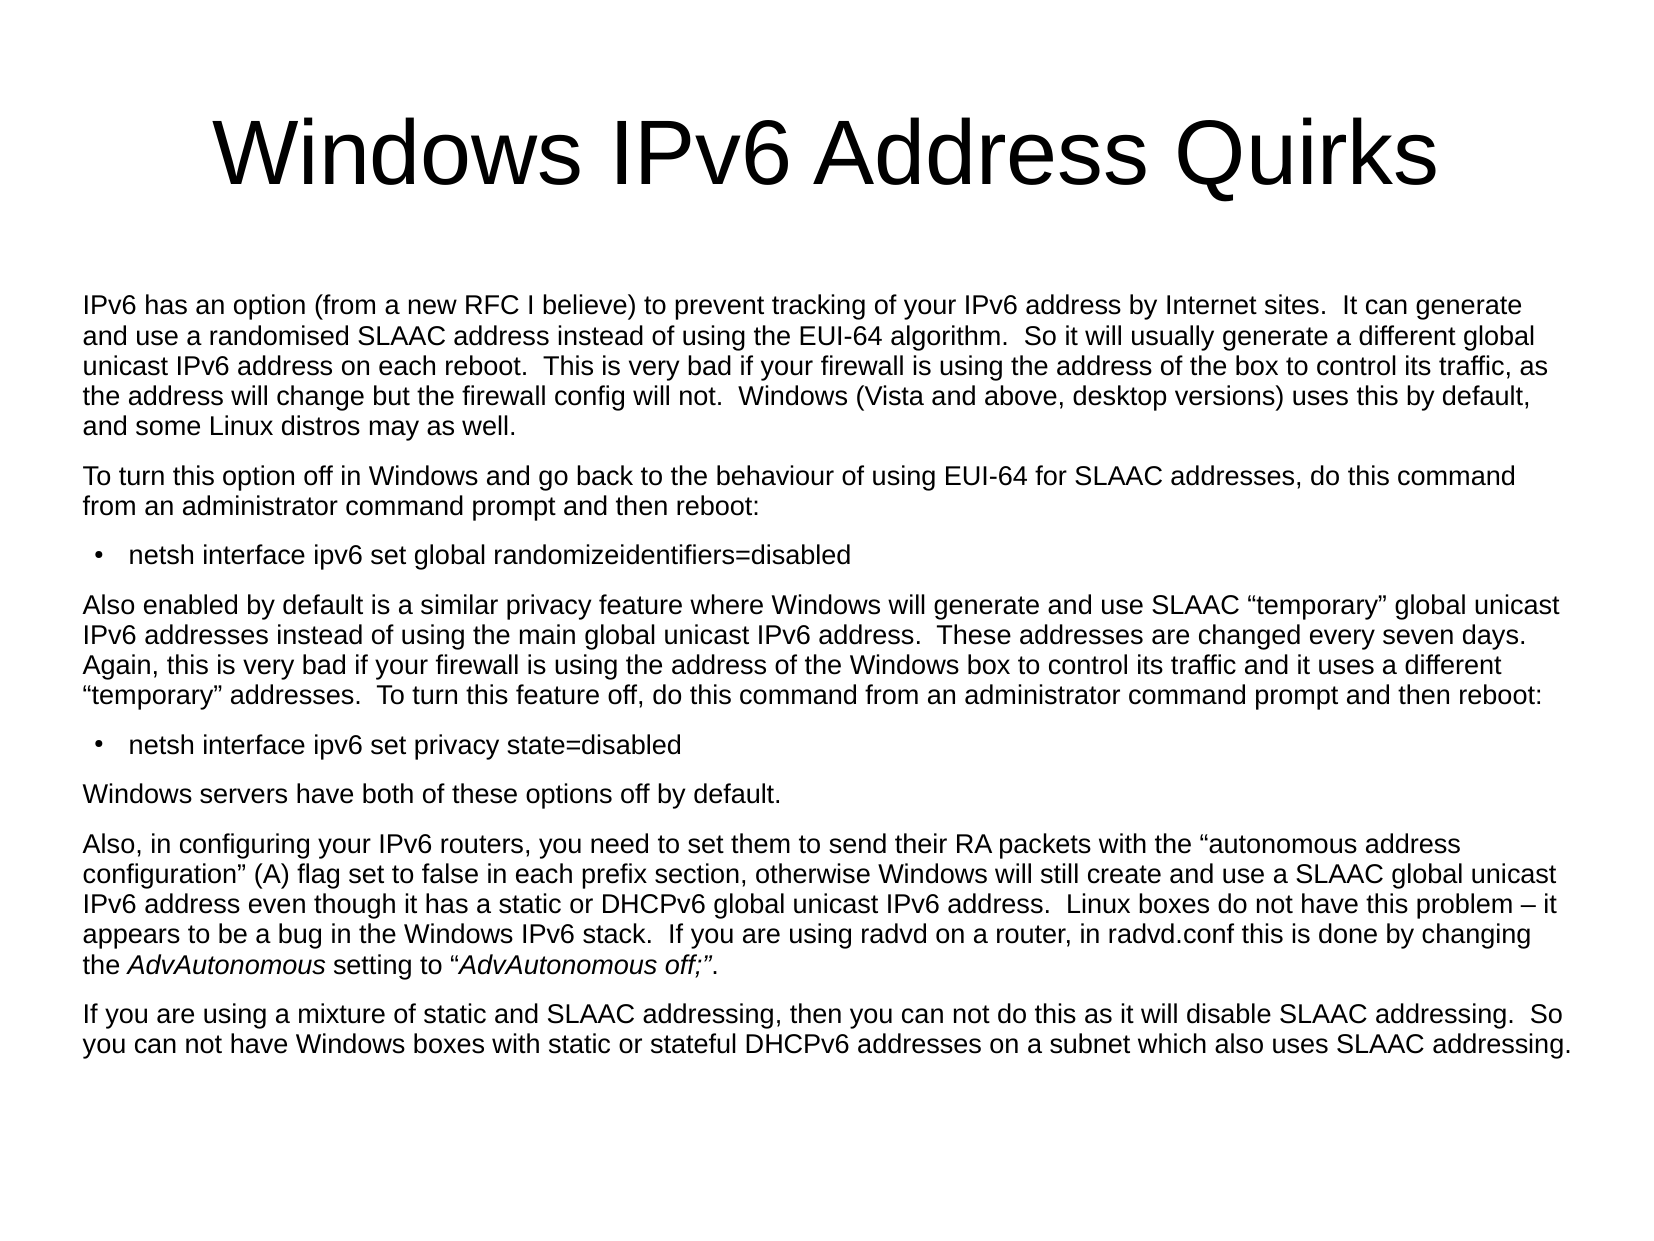

# Windows IPv6 Address Quirks
IPv6 has an option (from a new RFC I believe) to prevent tracking of your IPv6 address by Internet sites. It can generate and use a randomised SLAAC address instead of using the EUI-64 algorithm. So it will usually generate a different global unicast IPv6 address on each reboot. This is very bad if your firewall is using the address of the box to control its traffic, as the address will change but the firewall config will not. Windows (Vista and above, desktop versions) uses this by default, and some Linux distros may as well.
To turn this option off in Windows and go back to the behaviour of using EUI-64 for SLAAC addresses, do this command from an administrator command prompt and then reboot:
netsh interface ipv6 set global randomizeidentifiers=disabled
Also enabled by default is a similar privacy feature where Windows will generate and use SLAAC “temporary” global unicast IPv6 addresses instead of using the main global unicast IPv6 address. These addresses are changed every seven days. Again, this is very bad if your firewall is using the address of the Windows box to control its traffic and it uses a different “temporary” addresses. To turn this feature off, do this command from an administrator command prompt and then reboot:
netsh interface ipv6 set privacy state=disabled
Windows servers have both of these options off by default.
Also, in configuring your IPv6 routers, you need to set them to send their RA packets with the “autonomous address configuration” (A) flag set to false in each prefix section, otherwise Windows will still create and use a SLAAC global unicast IPv6 address even though it has a static or DHCPv6 global unicast IPv6 address. Linux boxes do not have this problem – it appears to be a bug in the Windows IPv6 stack. If you are using radvd on a router, in radvd.conf this is done by changing the AdvAutonomous setting to “AdvAutonomous off;”.
If you are using a mixture of static and SLAAC addressing, then you can not do this as it will disable SLAAC addressing. So you can not have Windows boxes with static or stateful DHCPv6 addresses on a subnet which also uses SLAAC addressing.